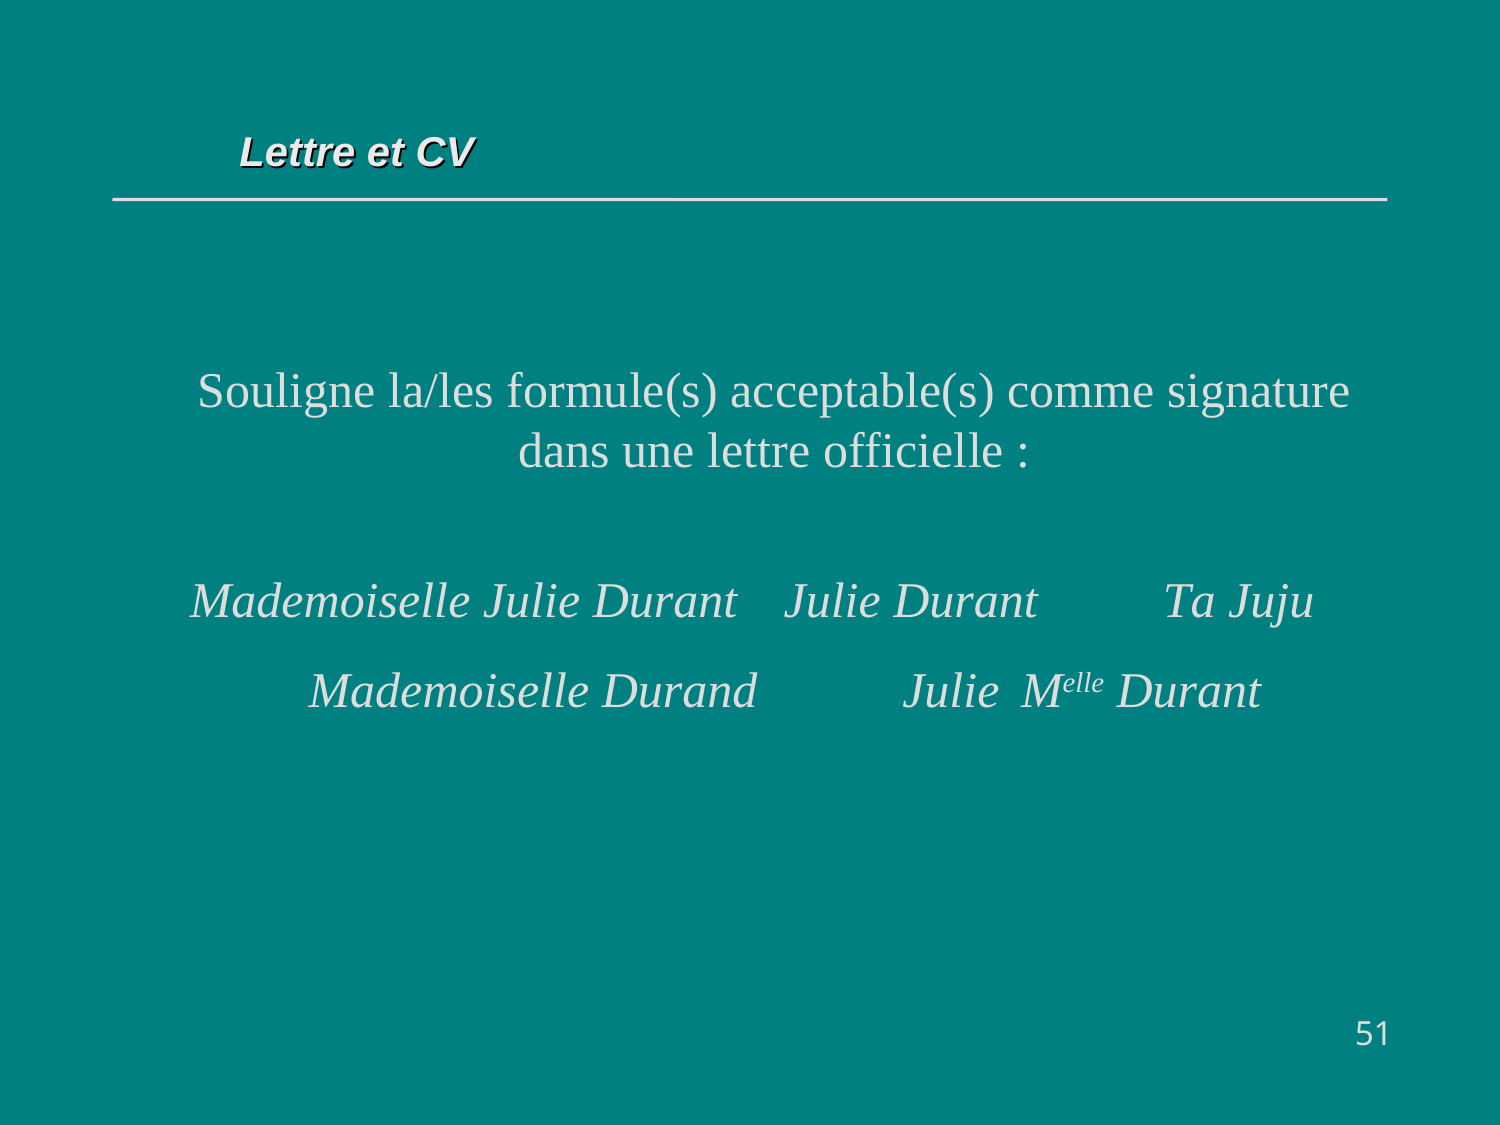

Lettre et CV
Souligne la/les formule(s) acceptable(s) comme signature dans une lettre officielle :
Mademoiselle Julie Durant	Julie Durant Ta Juju	Mademoiselle Durand		Julie 	Melle Durant
51